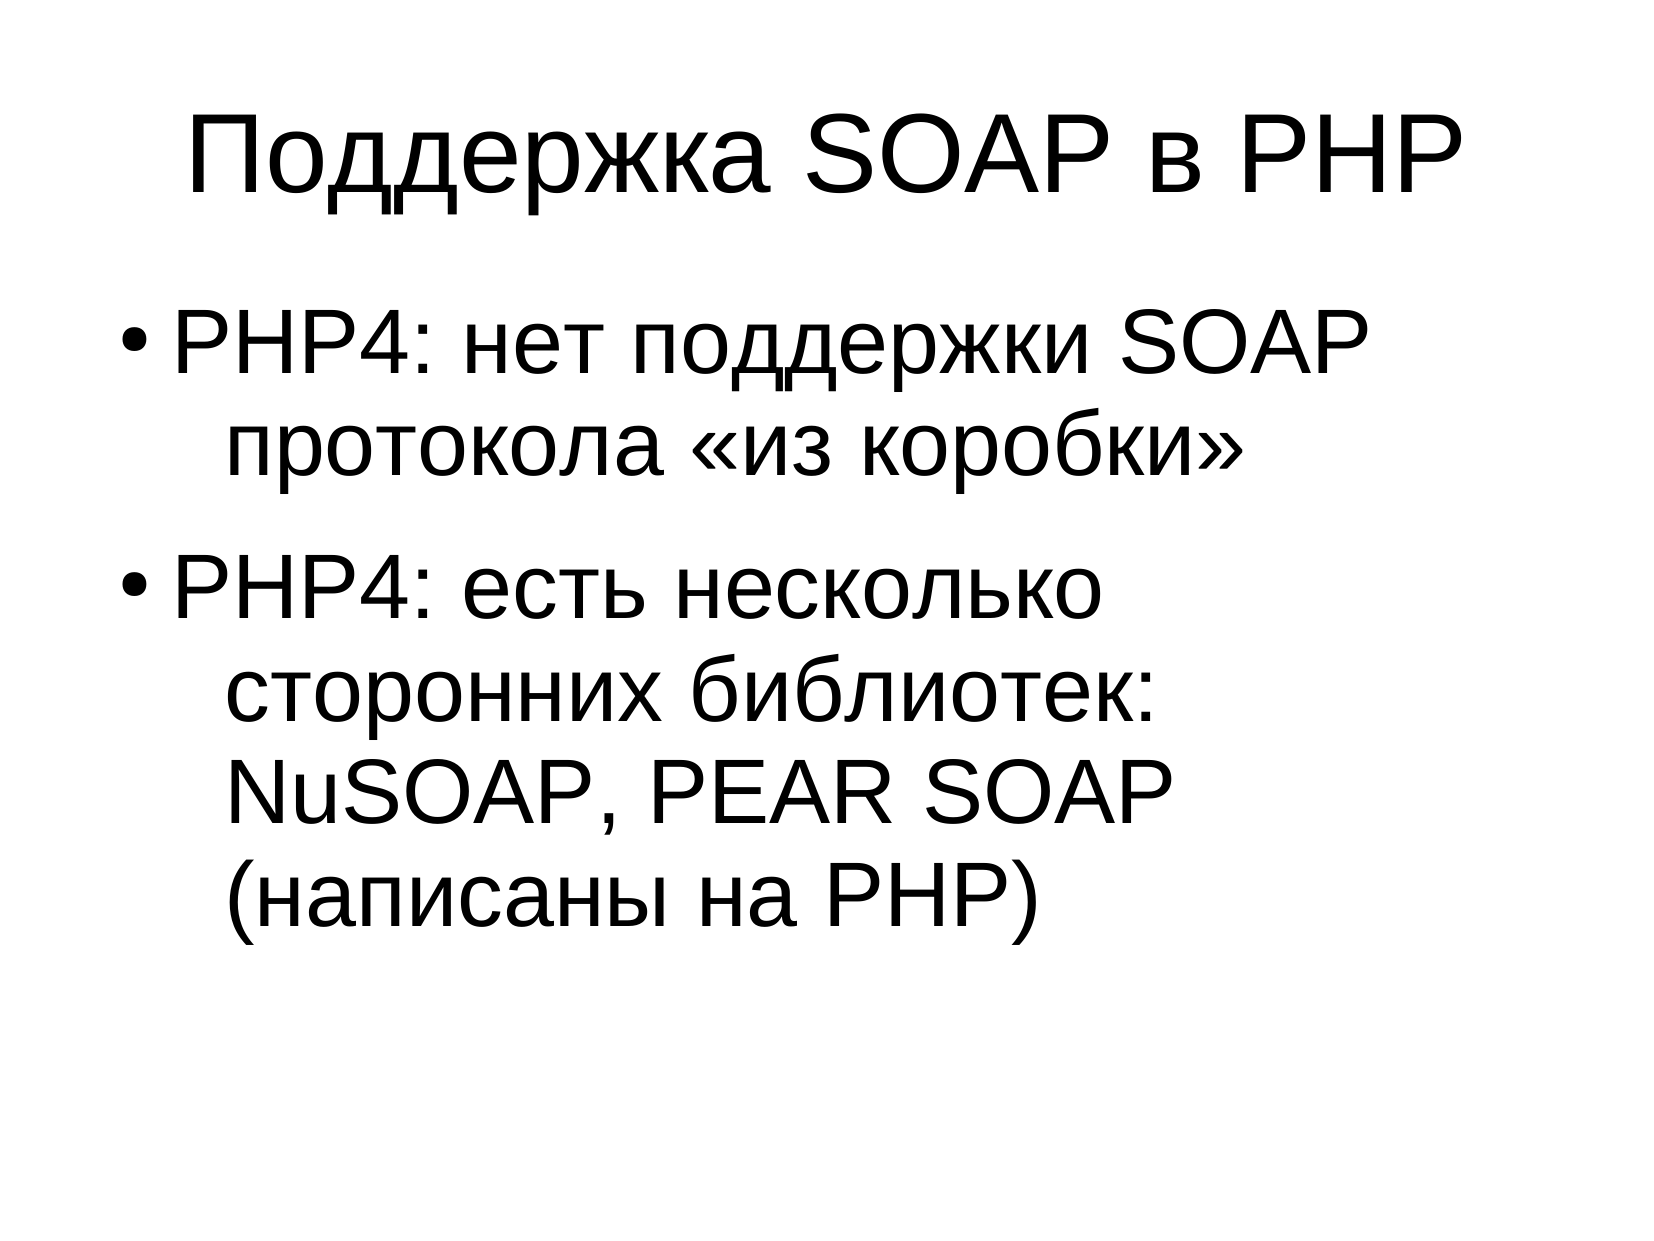

# Поддержка SOAP в PHP
PHP4: нет поддержки SOAP протокола «из коробки»
PHP4: есть несколько сторонних библиотек: NuSOAP, PEAR SOAP (написаны на PHP)